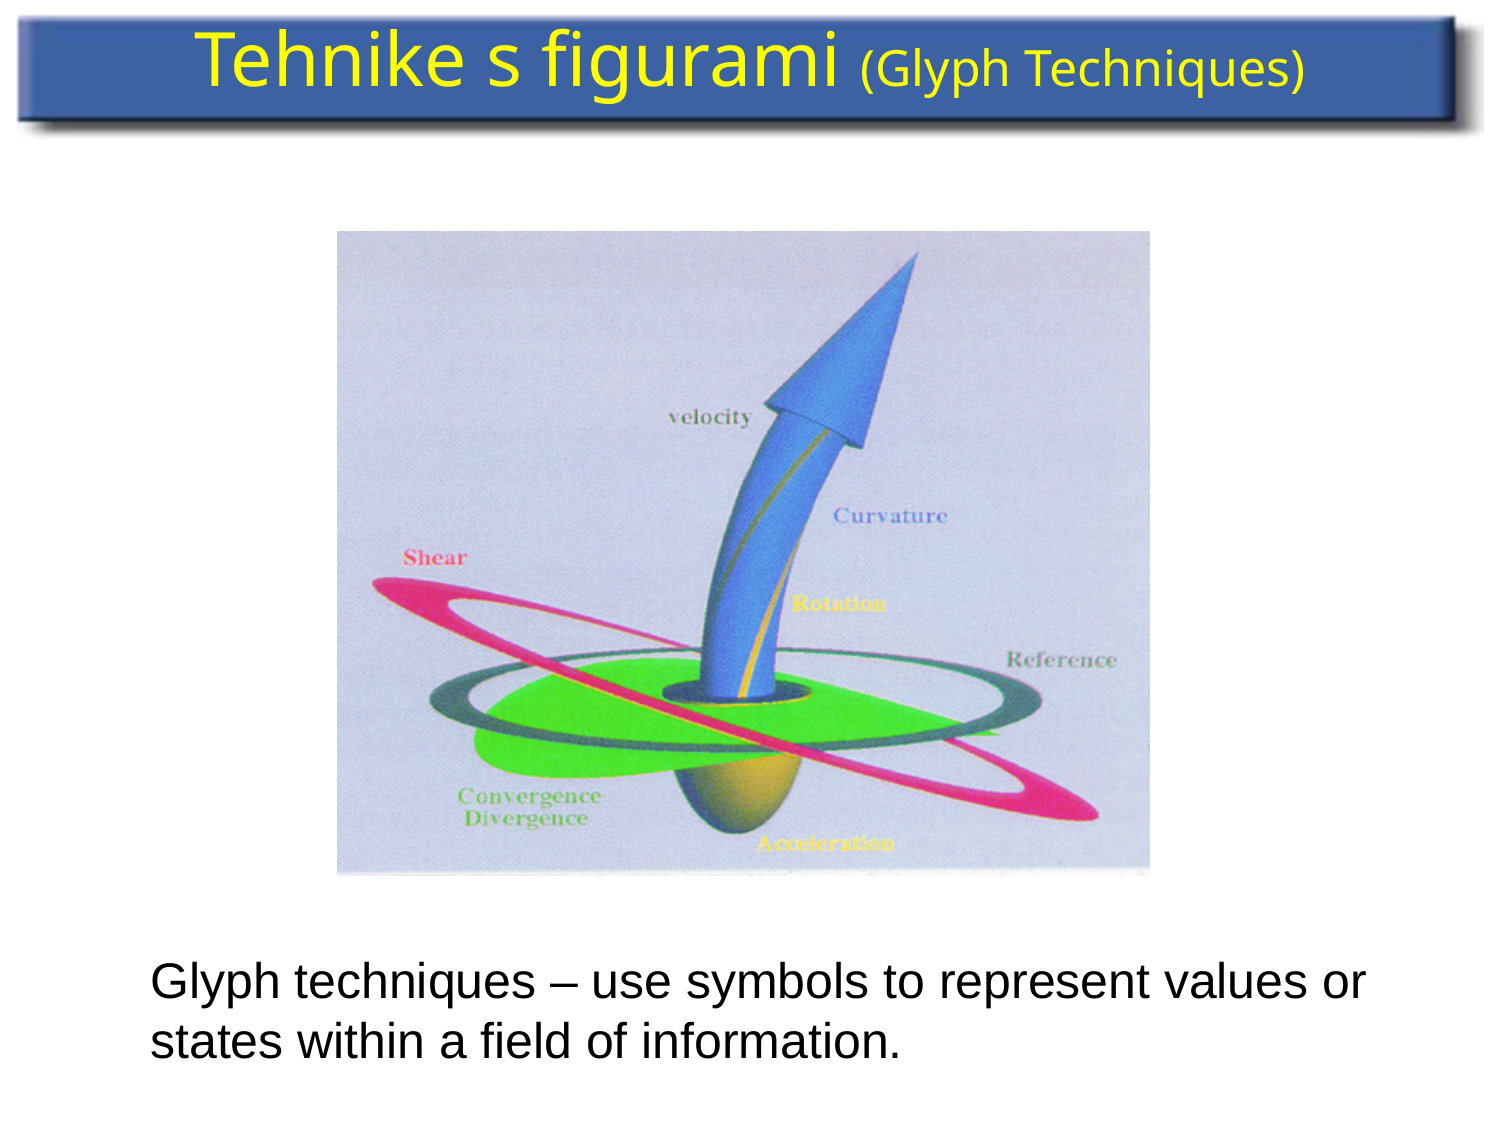

# Tehnike s figurami (Glyph Techniques)
Glyph techniques – use symbols to represent values or states within a field of information.